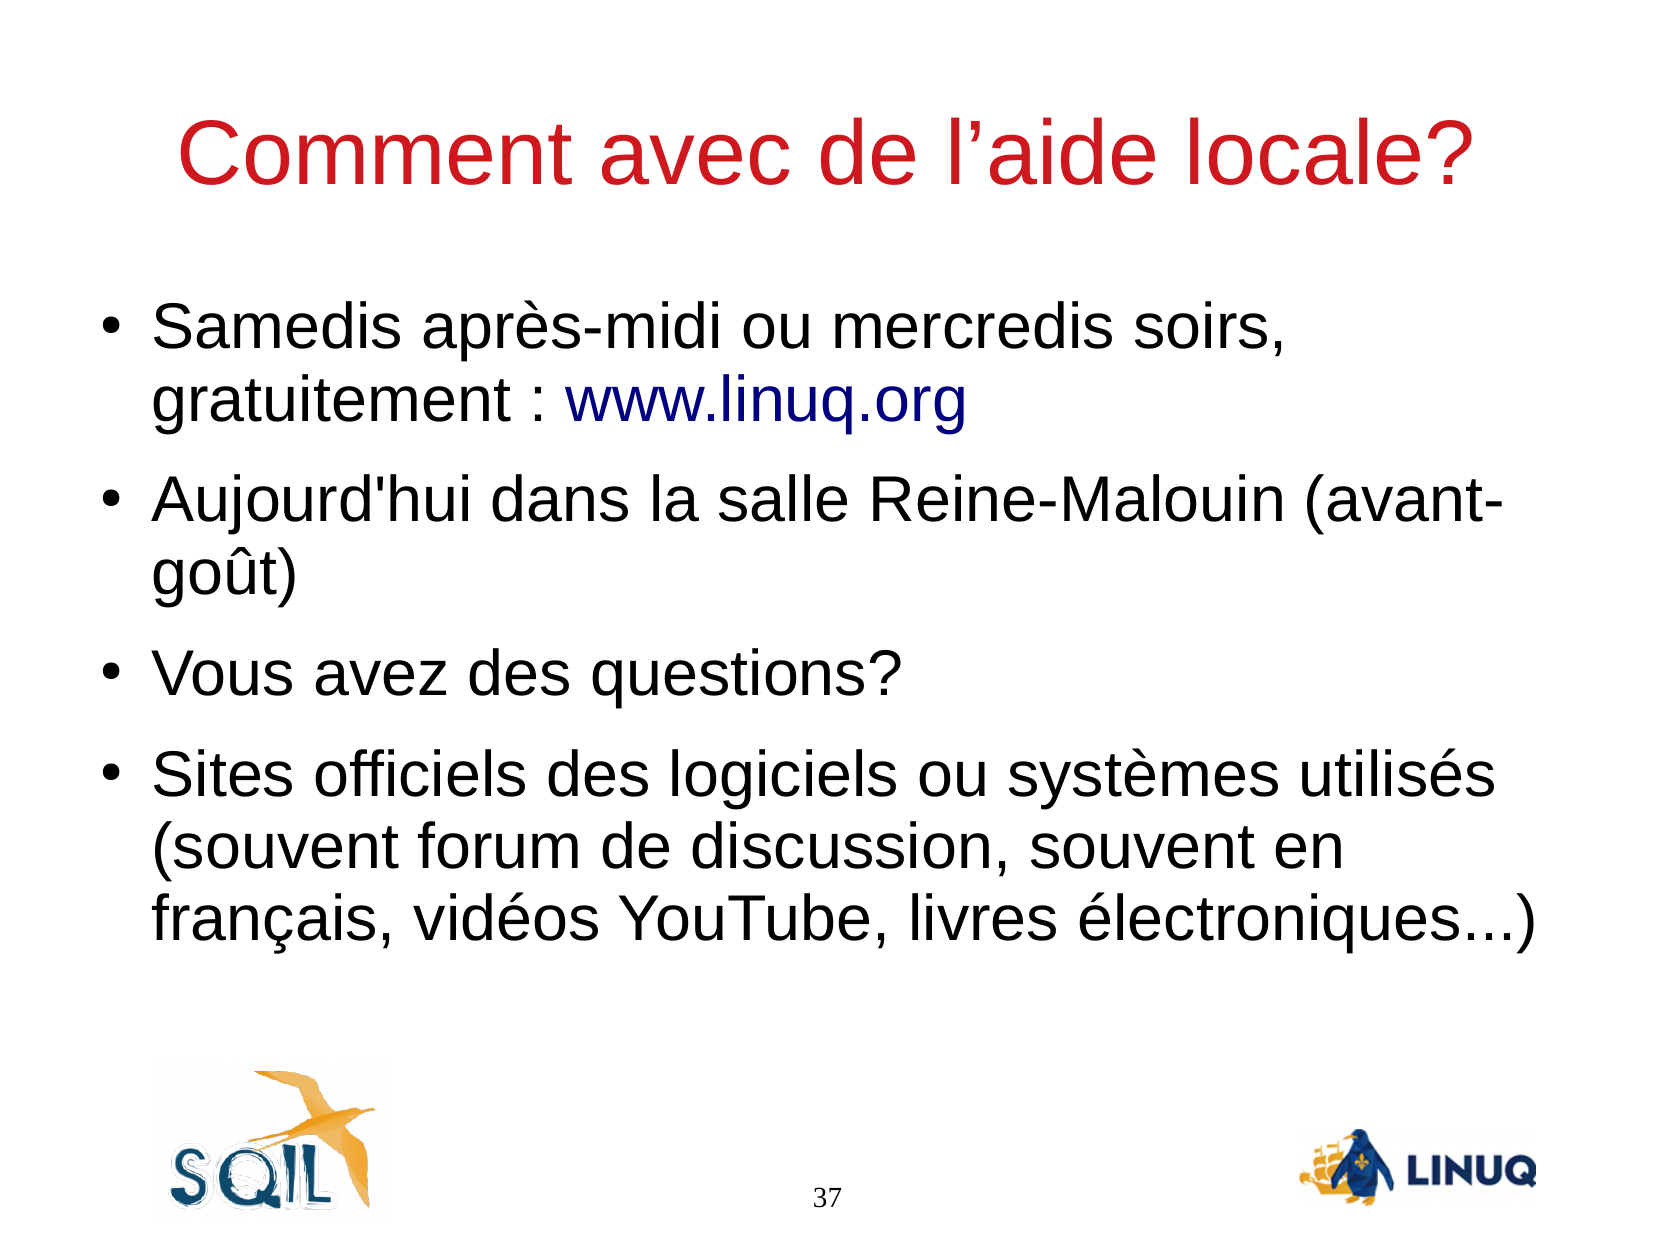

# Comment avec de l’aide locale?
Samedis après-midi ou mercredis soirs, gratuitement : www.linuq.org
Aujourd'hui dans la salle Reine-Malouin (avant-goût)
Vous avez des questions?
Sites officiels des logiciels ou systèmes utilisés (souvent forum de discussion, souvent en français, vidéos YouTube, livres électroniques...)